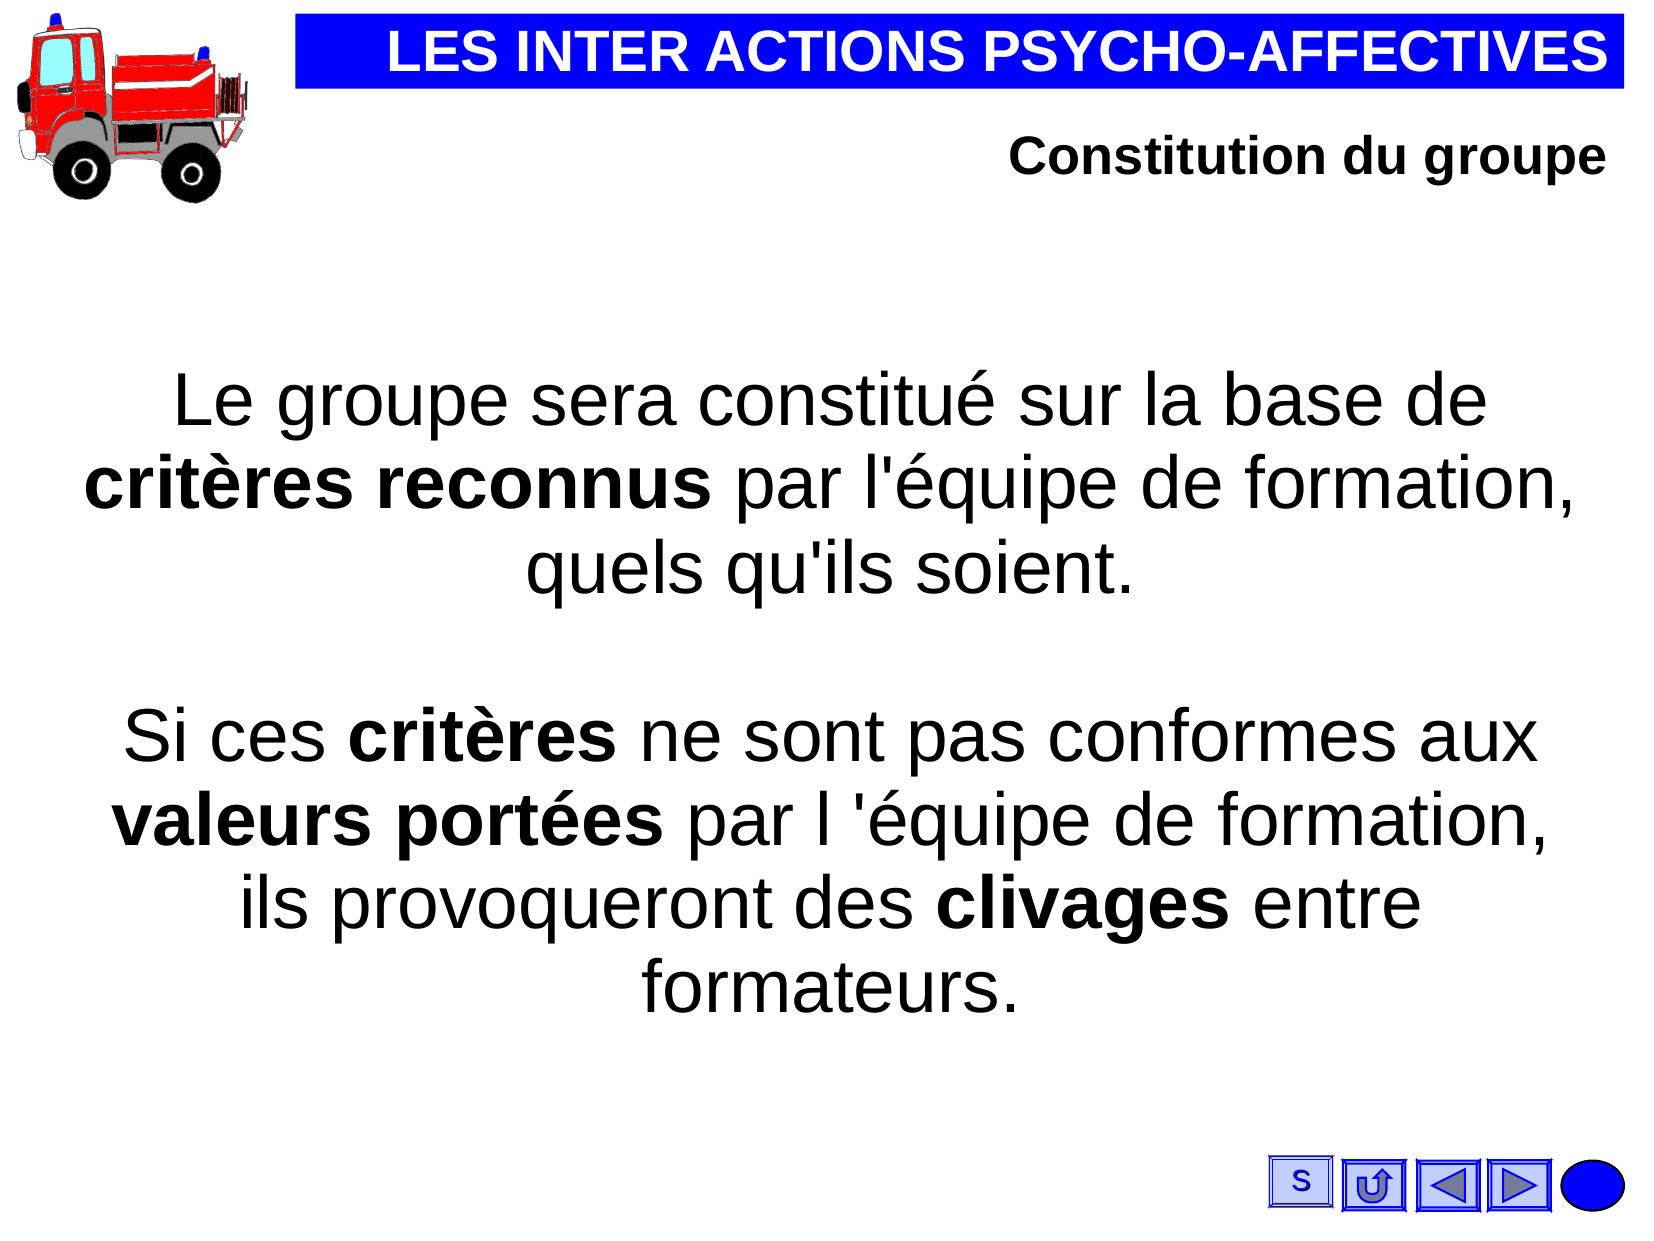

LES INTER ACTIONS PSYCHO-AFFECTIVES
Constitution du groupe
Le groupe sera constitué sur la base de critères reconnus par l'équipe de formation, quels qu'ils soient.
Si ces critères ne sont pas conformes aux valeurs portées par l 'équipe de formation, ils provoqueront des clivages entre formateurs.